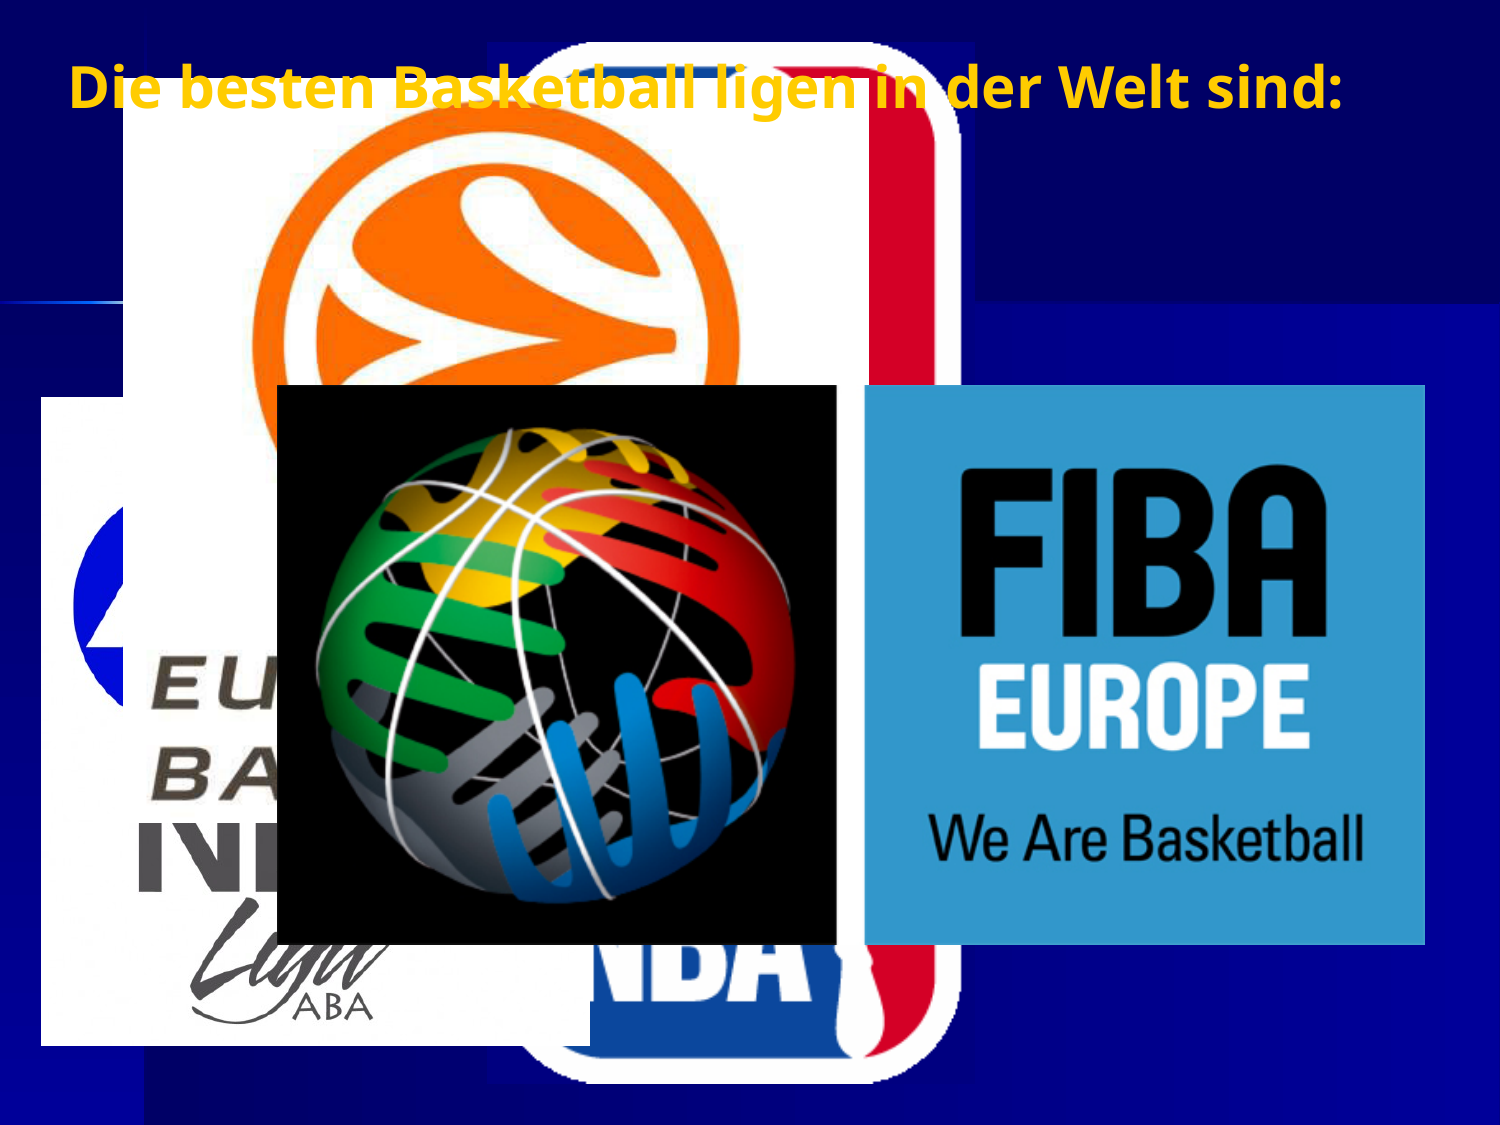

Die besten Basketball ligen in der Welt sind: